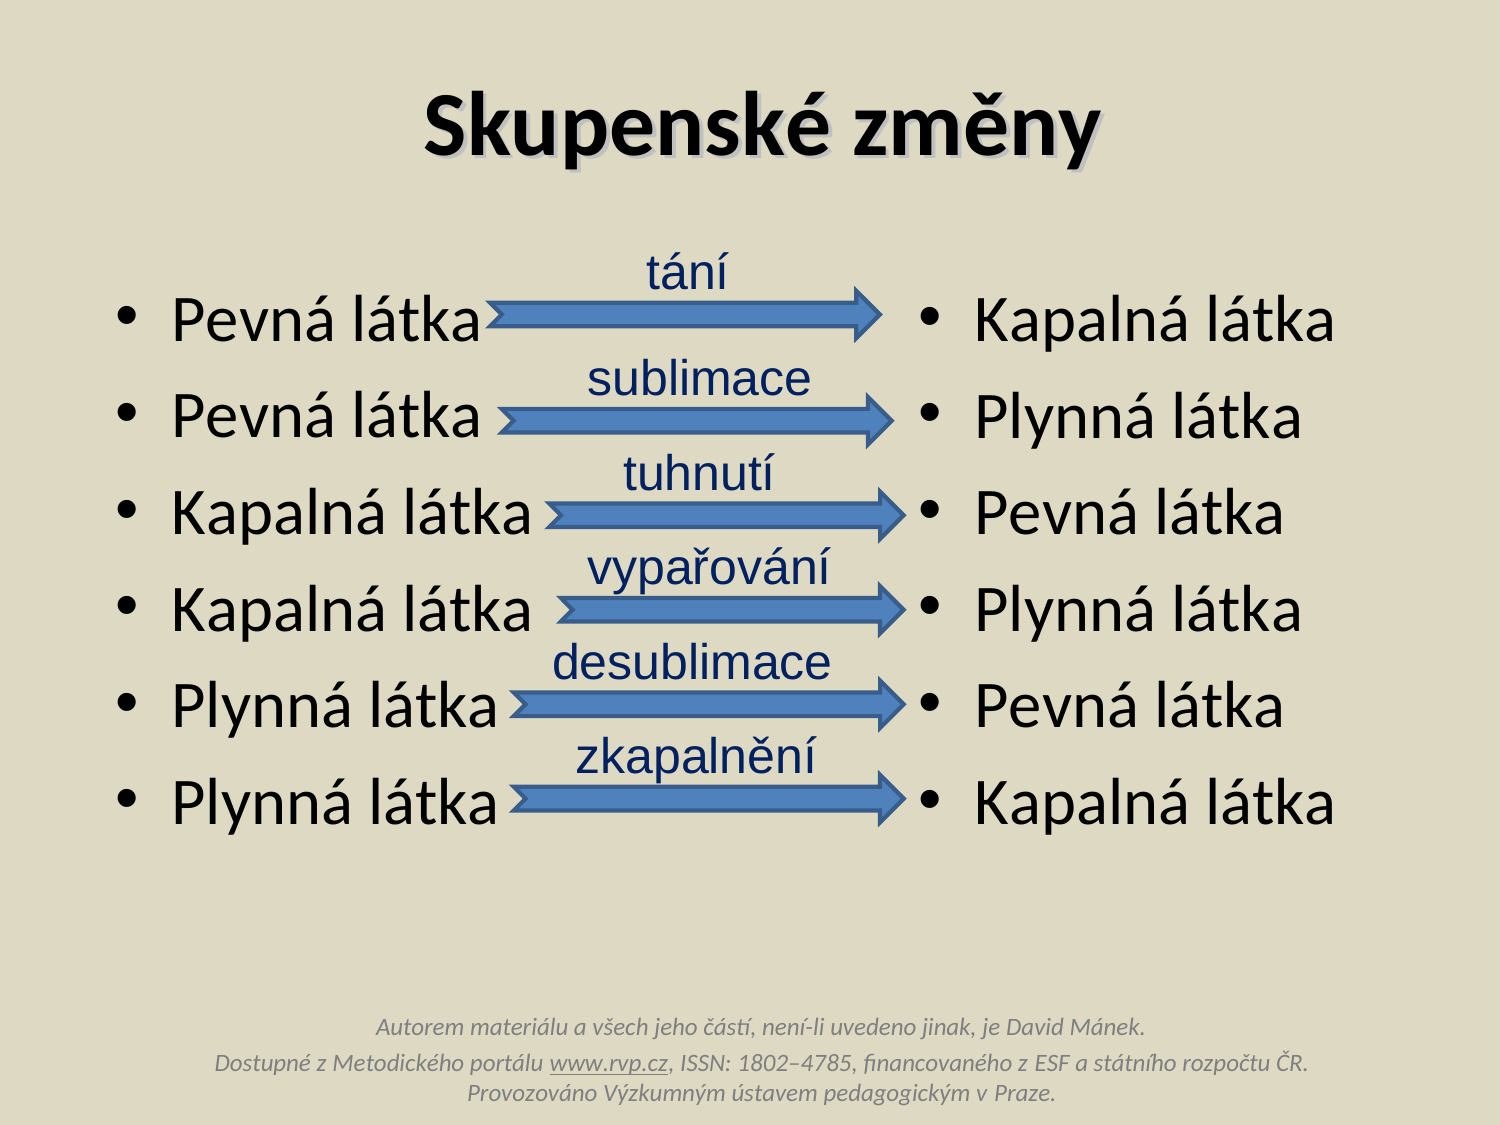

# Skupenské změny
tání
Pevná látka
Pevná látka
Kapalná látka
Kapalná látka
Plynná látka
Plynná látka
Kapalná látka
Plynná látka
Pevná látka
Plynná látka
Pevná látka
Kapalná látka
sublimace
tuhnutí
vypařování
desublimace
zkapalnění
Autorem materiálu a všech jeho částí, není-li uvedeno jinak, je David Mánek.
Dostupné z Metodického portálu www.rvp.cz, ISSN: 1802–4785, financovaného z ESF a státního rozpočtu ČR. Provozováno Výzkumným ústavem pedagogickým v Praze.